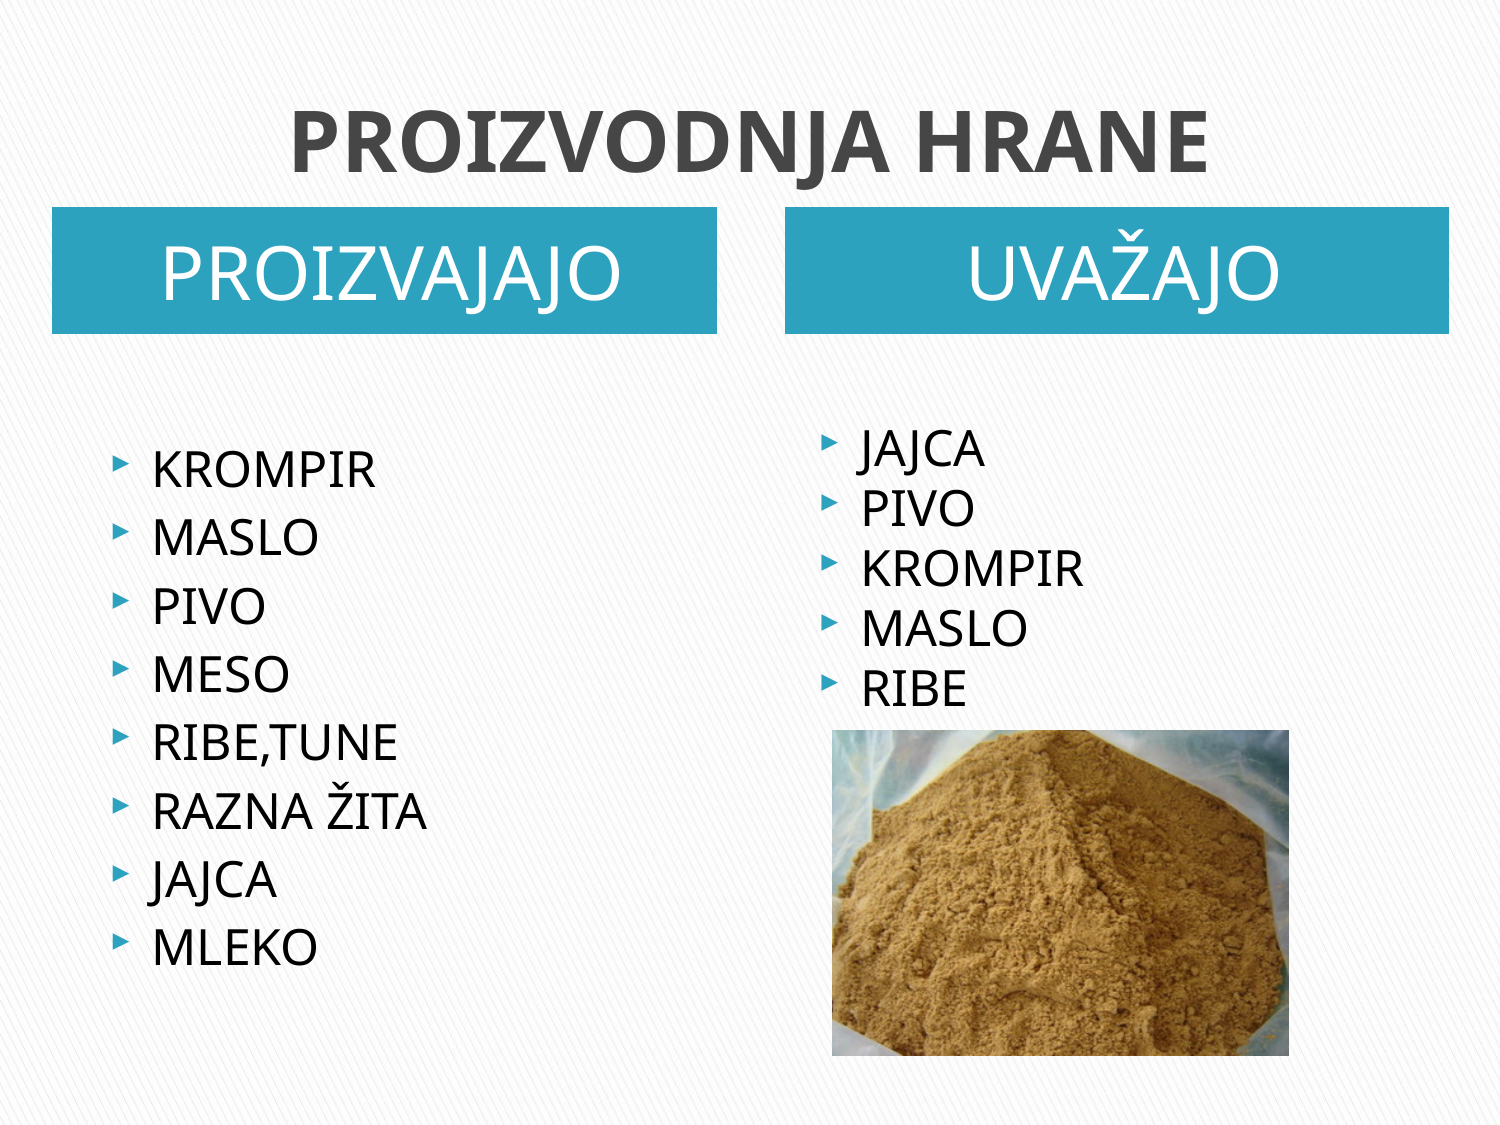

# PROIZVODNJA HRANE
PROIZVAJAJO
UVAŽAJO
KROMPIR
MASLO
PIVO
MESO
RIBE,TUNE
RAZNA ŽITA
JAJCA
MLEKO
JAJCA
PIVO
KROMPIR
MASLO
RIBE